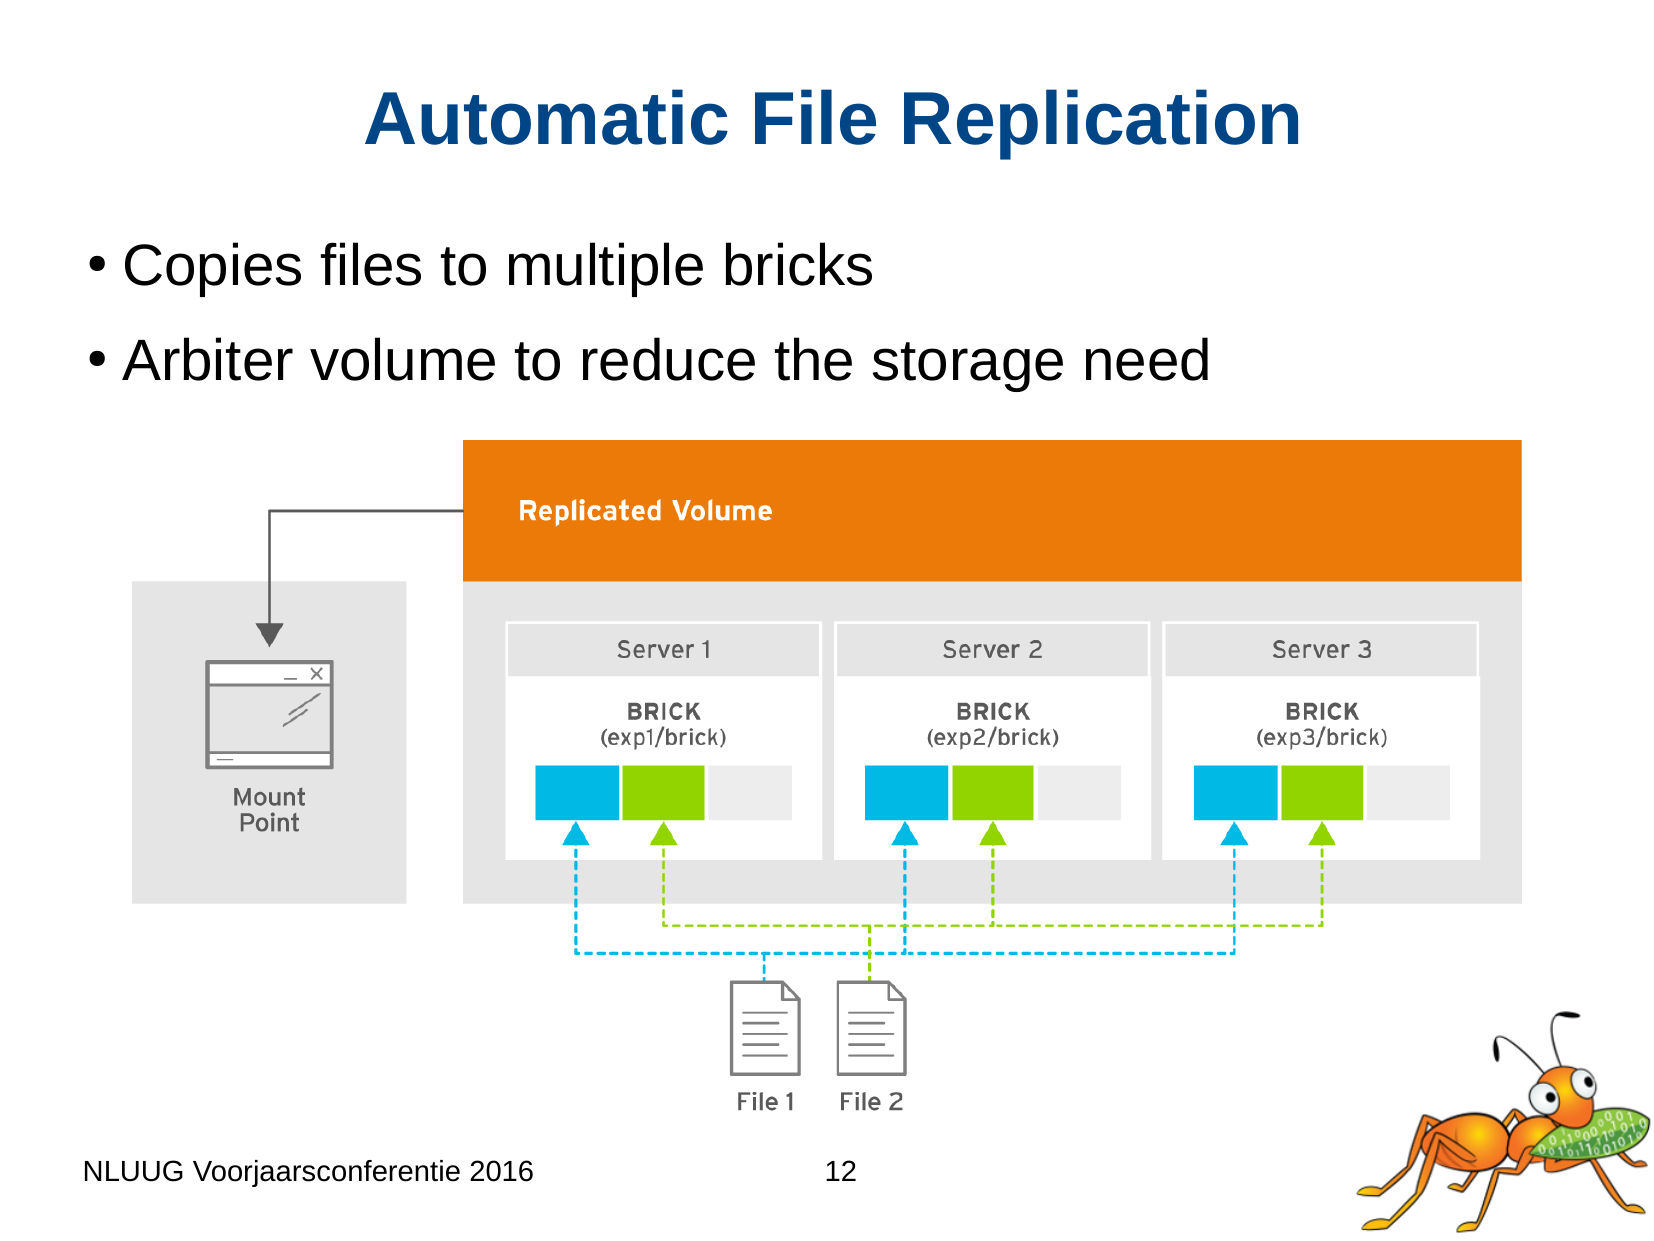

# Automatic File Replication
Copies files to multiple bricks
Arbiter volume to reduce the storage need
FOSDEM, 31 January 2015
12